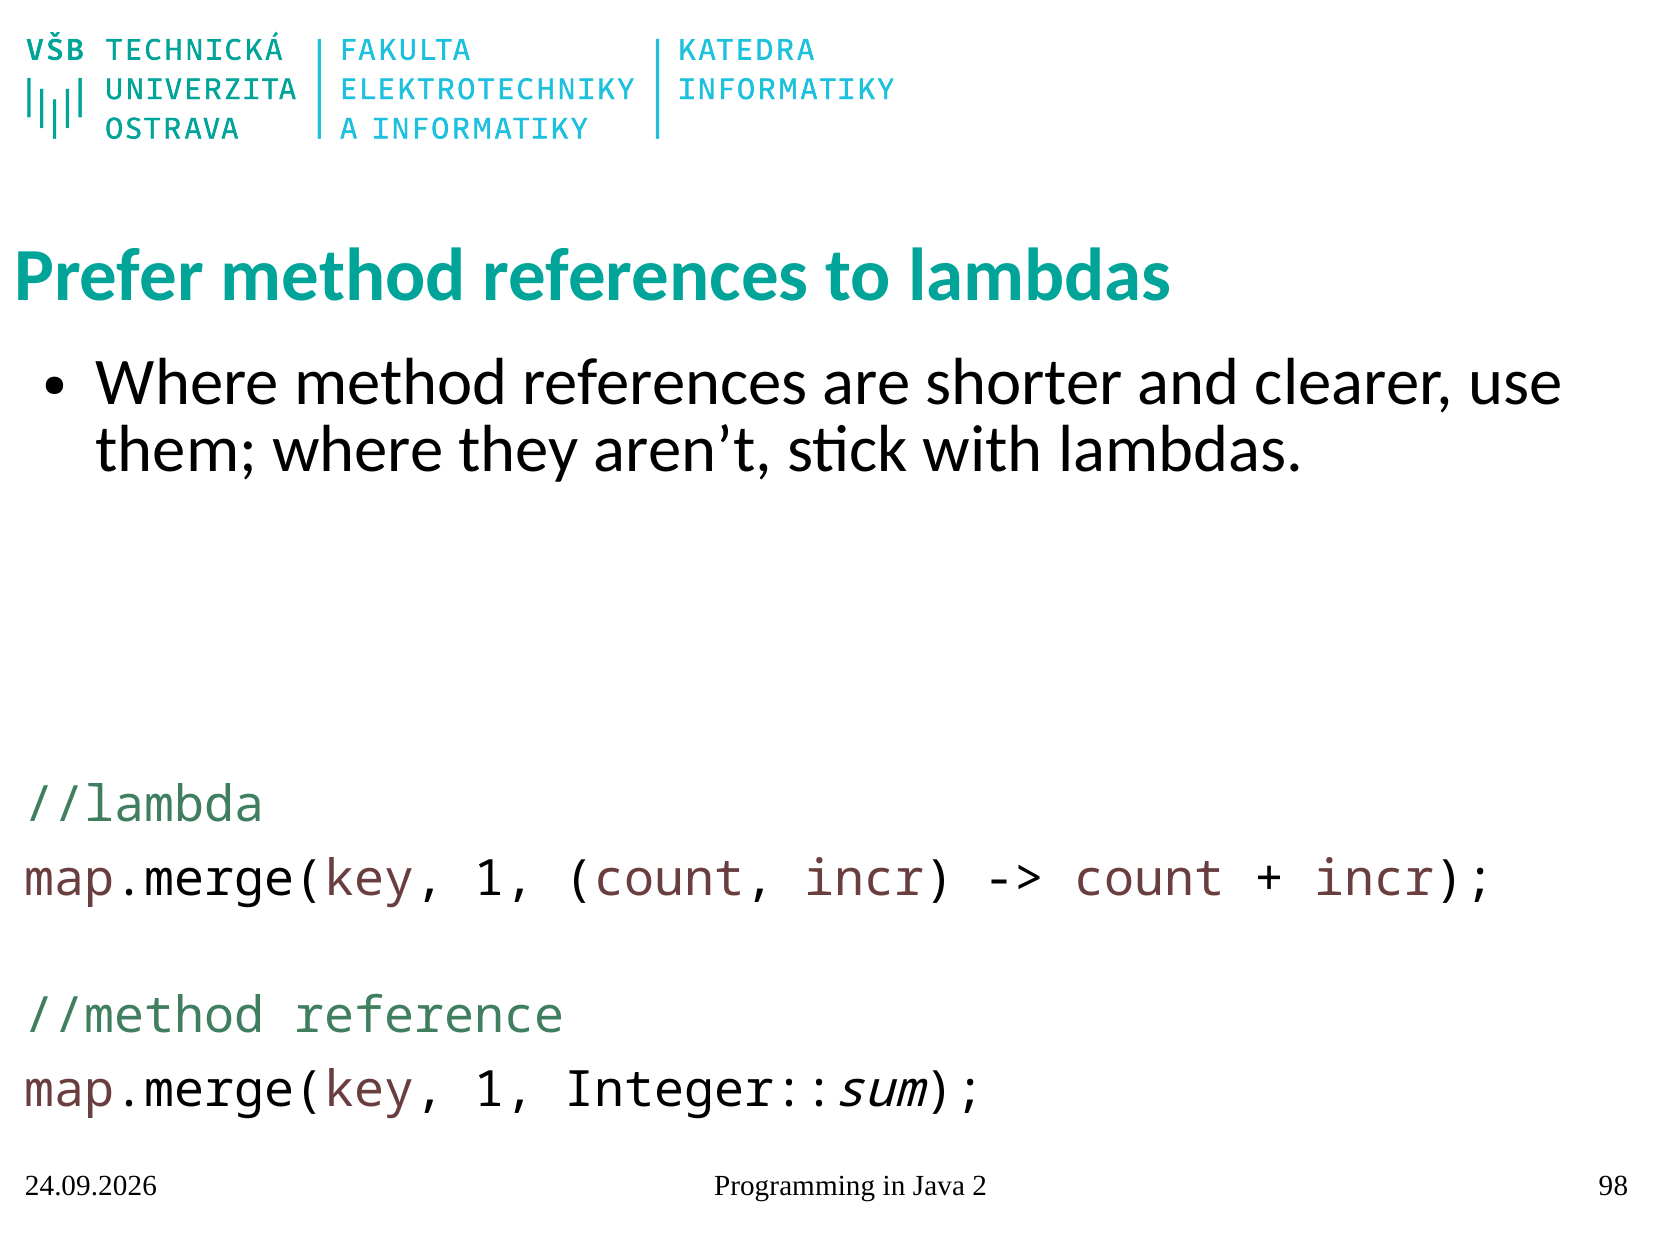

# Prefer method references to lambdas
Where method references are shorter and clearer, use them; where they aren’t, stick with lambdas.
//lambda
map.merge(key, 1, (count, incr) -> count + incr);
//method reference
map.merge(key, 1, Integer::sum);
Programming in Java 2
98